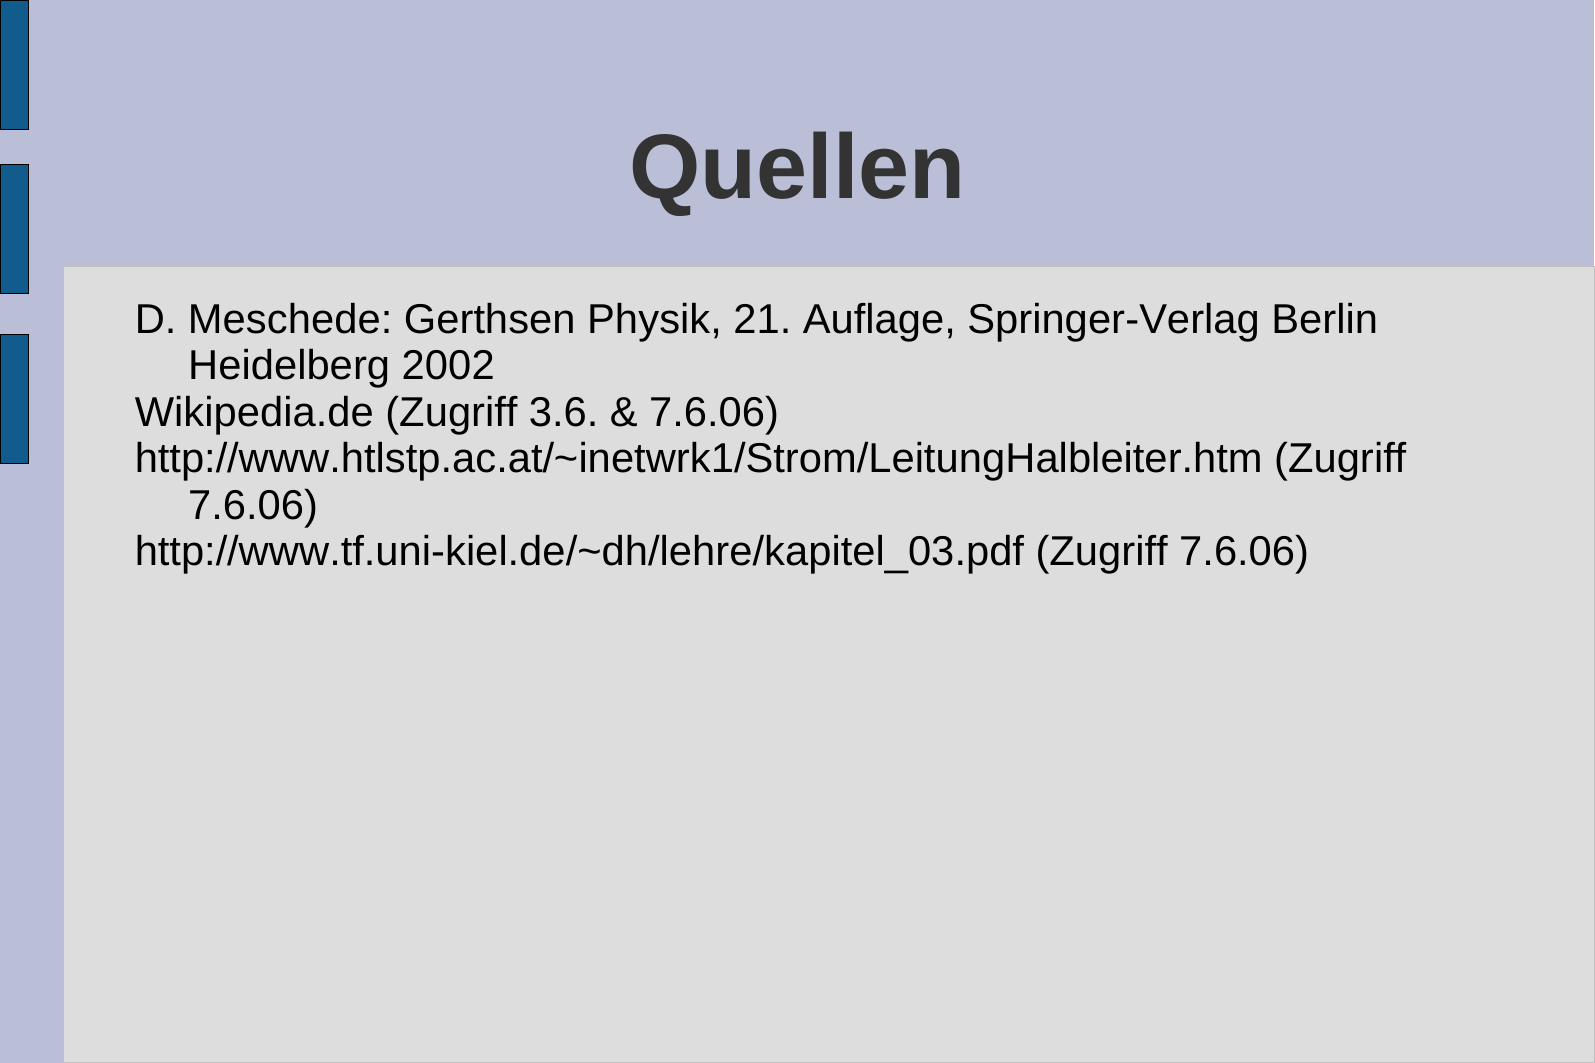

# Quellen
D. Meschede: Gerthsen Physik, 21. Auflage, Springer-Verlag Berlin Heidelberg 2002
Wikipedia.de (Zugriff 3.6. & 7.6.06)
http://www.htlstp.ac.at/~inetwrk1/Strom/LeitungHalbleiter.htm (Zugriff 7.6.06)
http://www.tf.uni-kiel.de/~dh/lehre/kapitel_03.pdf (Zugriff 7.6.06)